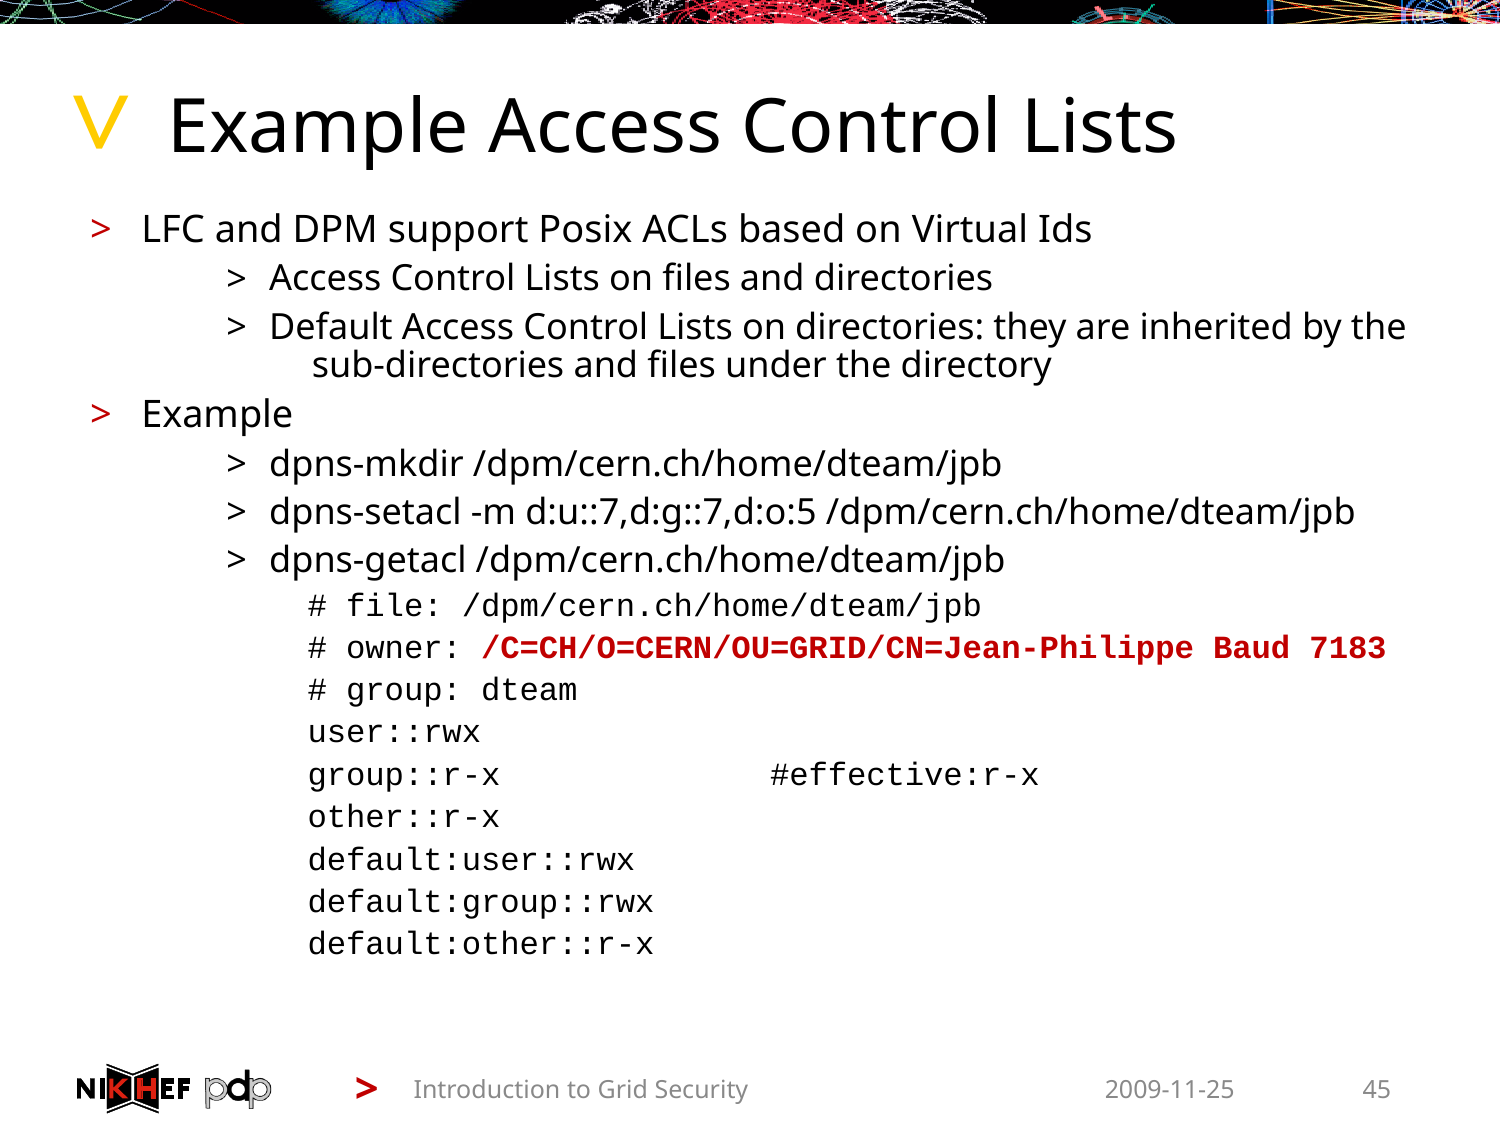

# Example Access Control Lists
LFC and DPM support Posix ACLs based on Virtual Ids
Access Control Lists on files and directories
Default Access Control Lists on directories: they are inherited by the sub-directories and files under the directory
Example
dpns-mkdir /dpm/cern.ch/home/dteam/jpb
dpns-setacl -m d:u::7,d:g::7,d:o:5 /dpm/cern.ch/home/dteam/jpb
dpns-getacl /dpm/cern.ch/home/dteam/jpb
 # file: /dpm/cern.ch/home/dteam/jpb
 # owner: /C=CH/O=CERN/OU=GRID/CN=Jean-Philippe Baud 7183
 # group: dteam
 user::rwx
 group::r-x #effective:r-x
 other::r-x
 default:user::rwx
 default:group::rwx
 default:other::r-x
Introduction to Grid Security
2009-11-25